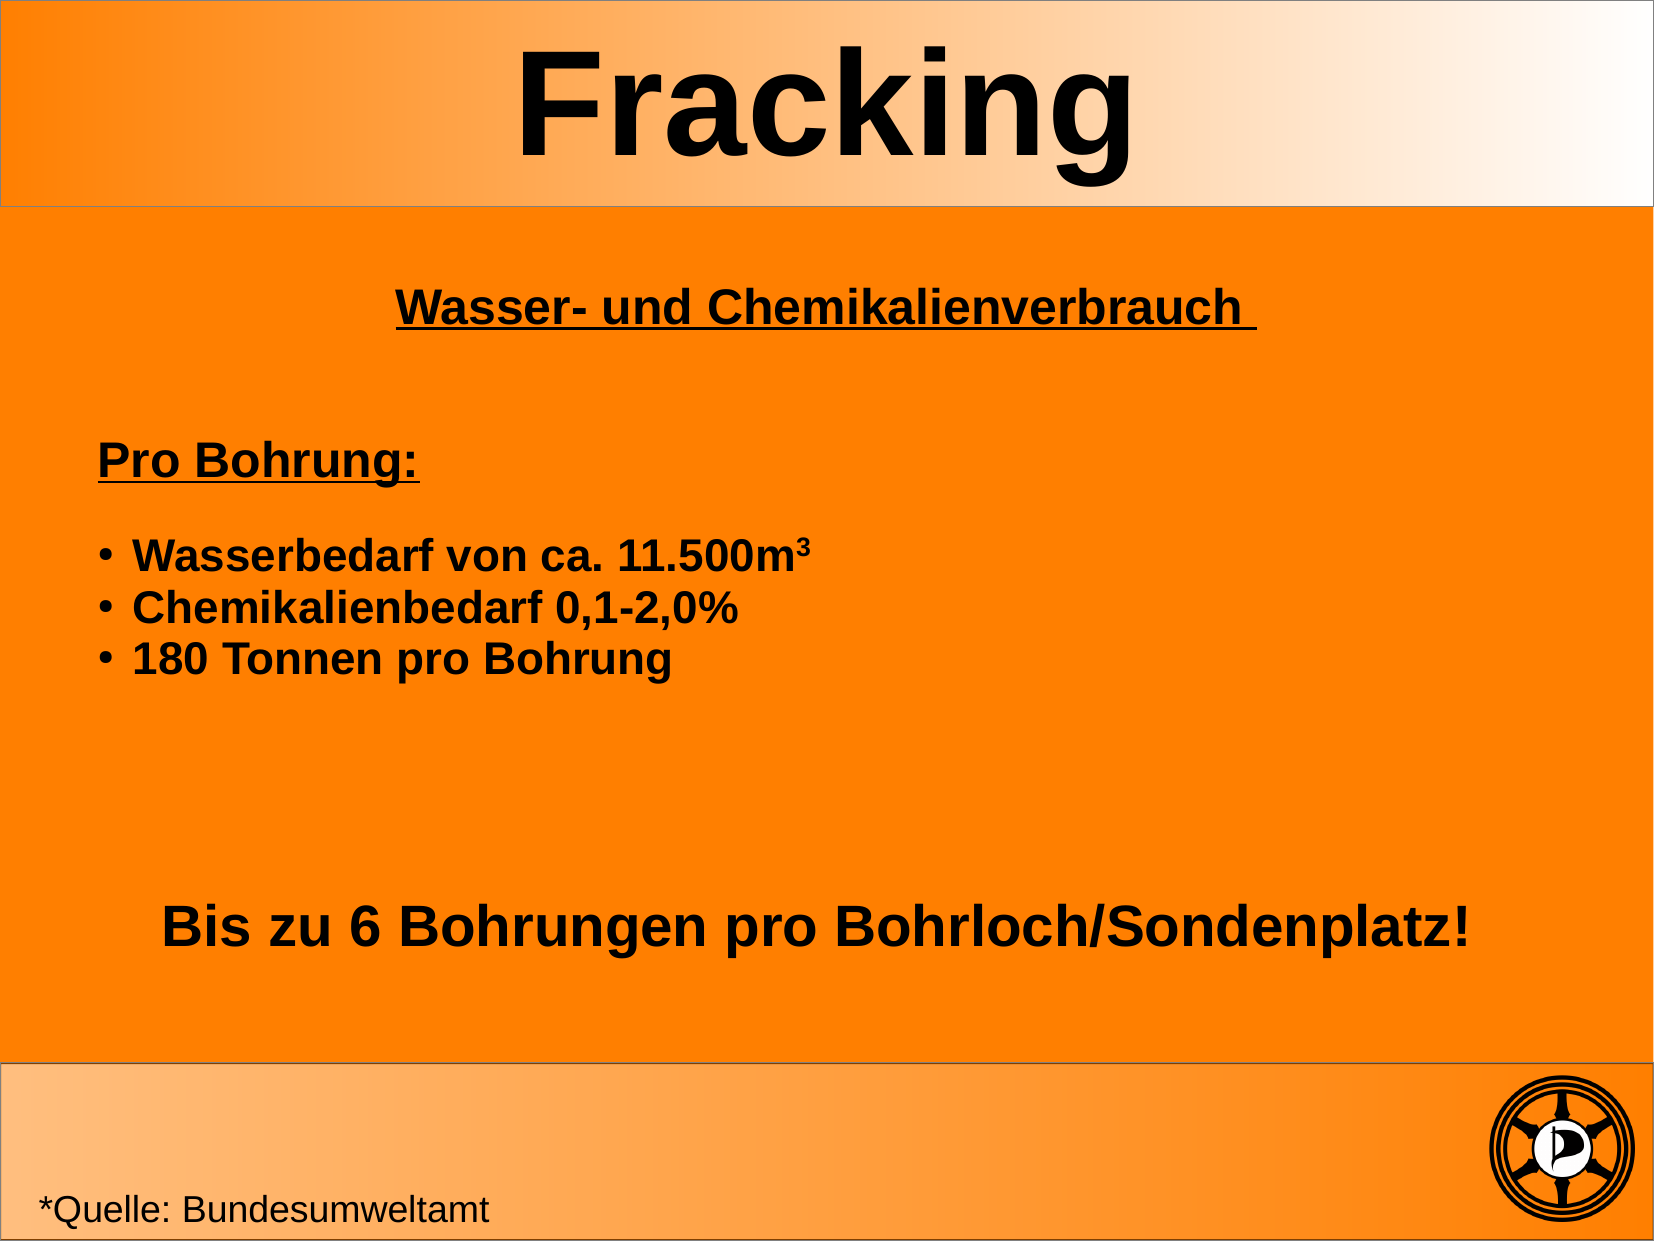

# Fracking
Wasser- und Chemikalienverbrauch
Pro Bohrung:
Wasserbedarf von ca. 11.500m3
Chemikalienbedarf 0,1-2,0%
180 Tonnen pro Bohrung
Bis zu 6 Bohrungen pro Bohrloch/Sondenplatz!
*Quelle: Bundesumweltamt